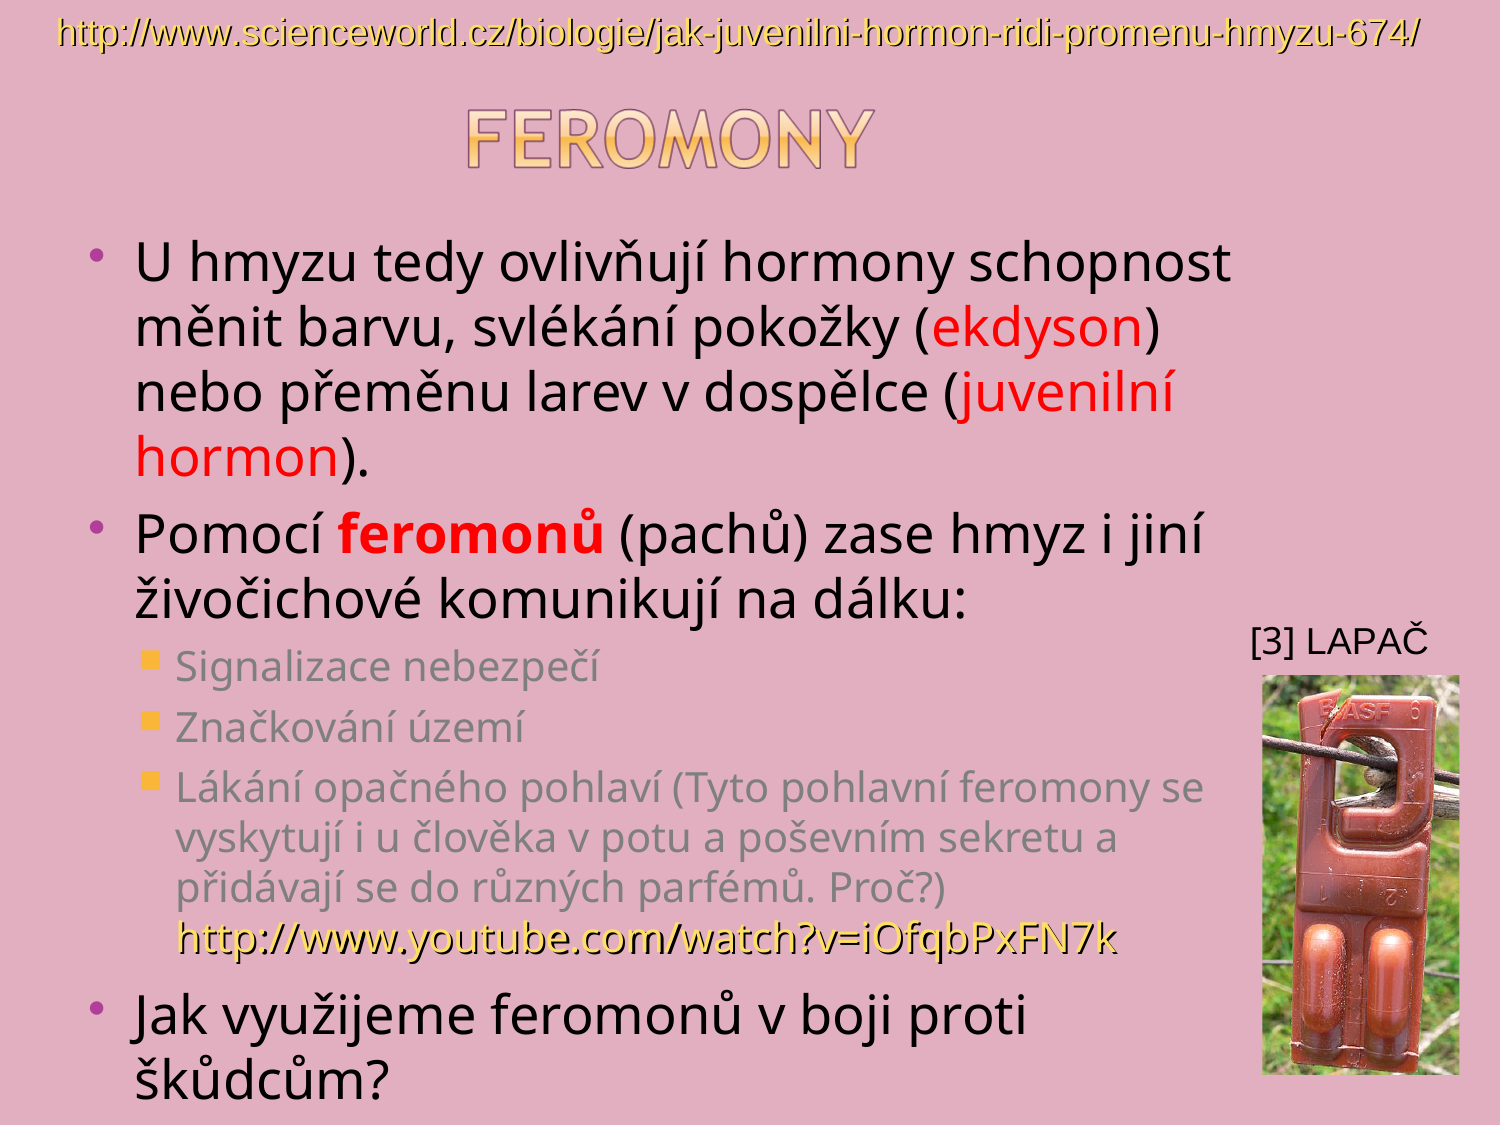

http://www.scienceworld.cz/biologie/jak-juvenilni-hormon-ridi-promenu-hmyzu-674/
# U hmyzu tedy ovlivňují hormony schopnost měnit barvu, svlékání pokožky (ekdyson) nebo přeměnu larev v dospělce (juvenilní hormon).
Pomocí feromonů (pachů) zase hmyz i jiní živočichové komunikují na dálku:
Signalizace nebezpečí
Značkování území
Lákání opačného pohlaví (Tyto pohlavní feromony se vyskytují i u člověka v potu a poševním sekretu a přidávají se do různých parfémů. Proč?) http://www.youtube.com/watch?v=iOfqbPxFN7k
Jak využijeme feromonů v boji proti škůdcům?
[3] LAPAČ